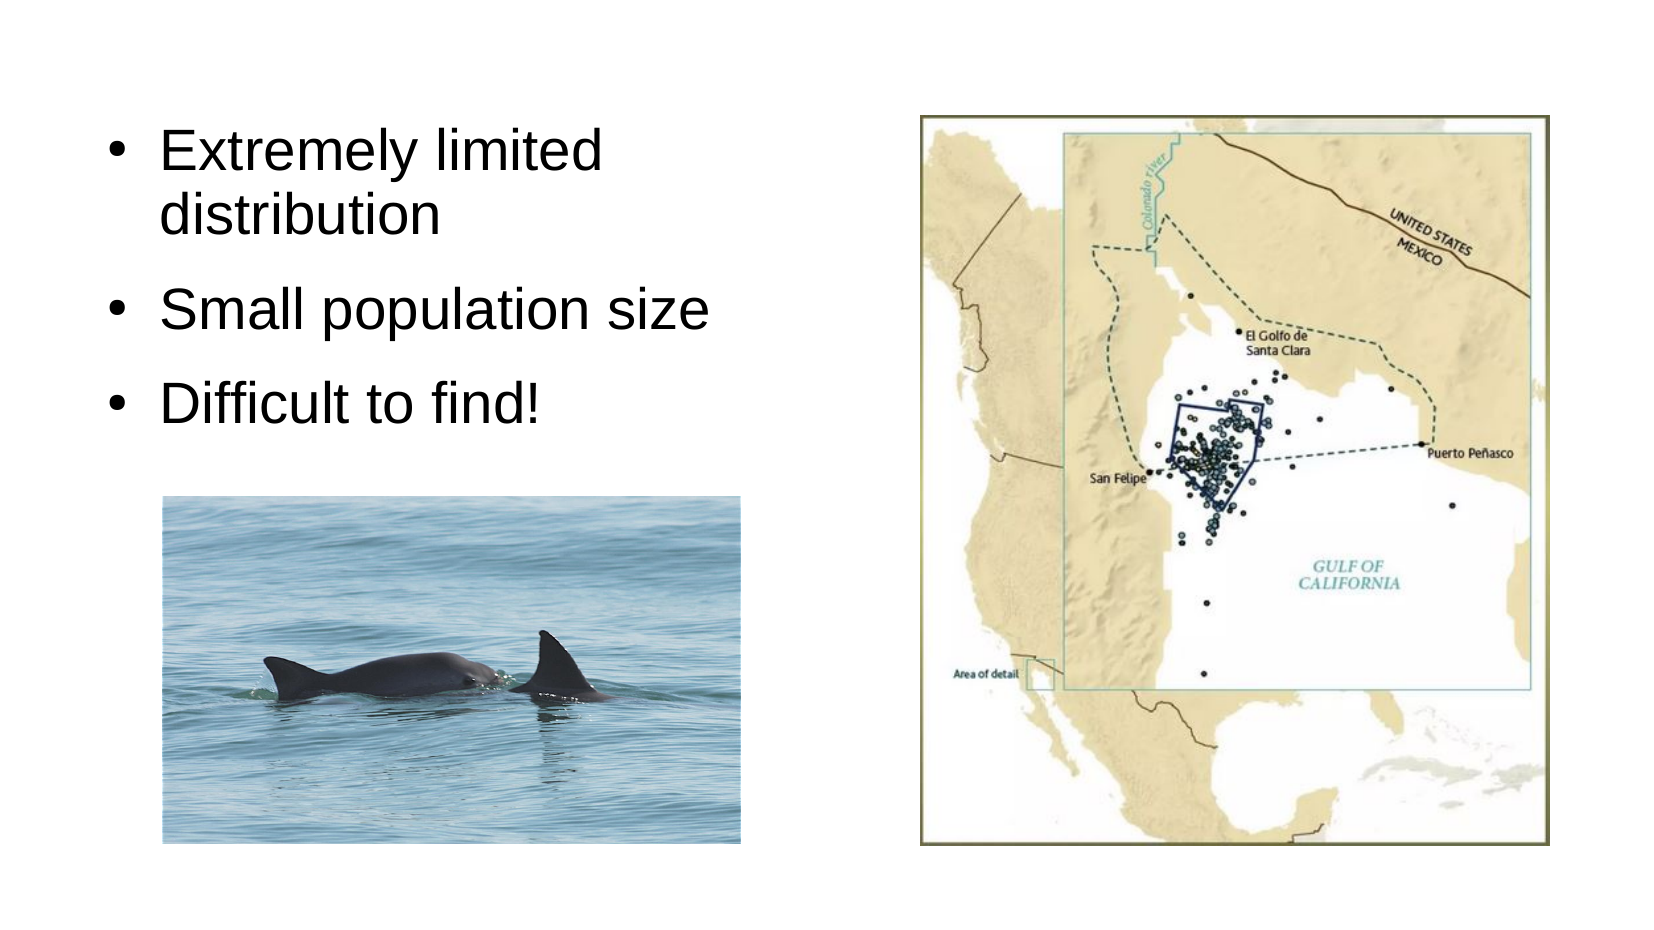

# Extremely limited distribution
Small population size
Difficult to find!